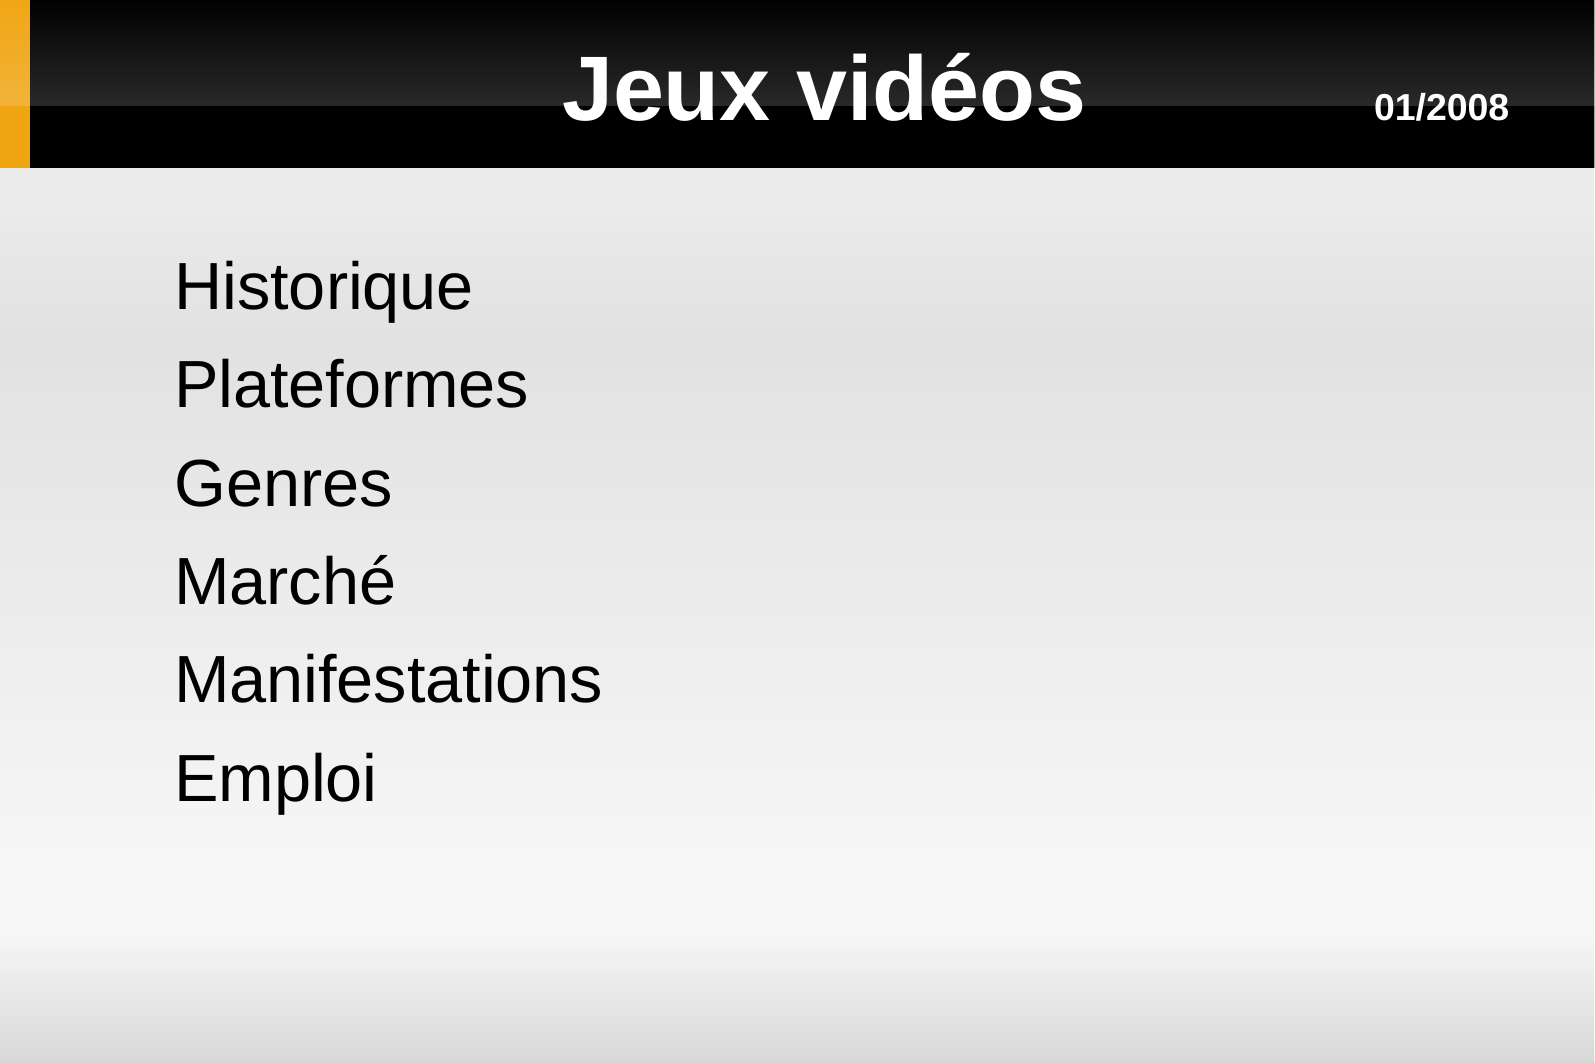

# Jeux vidéos		 		01/2008
Historique
Plateformes
Genres
Marché
Manifestations
Emploi